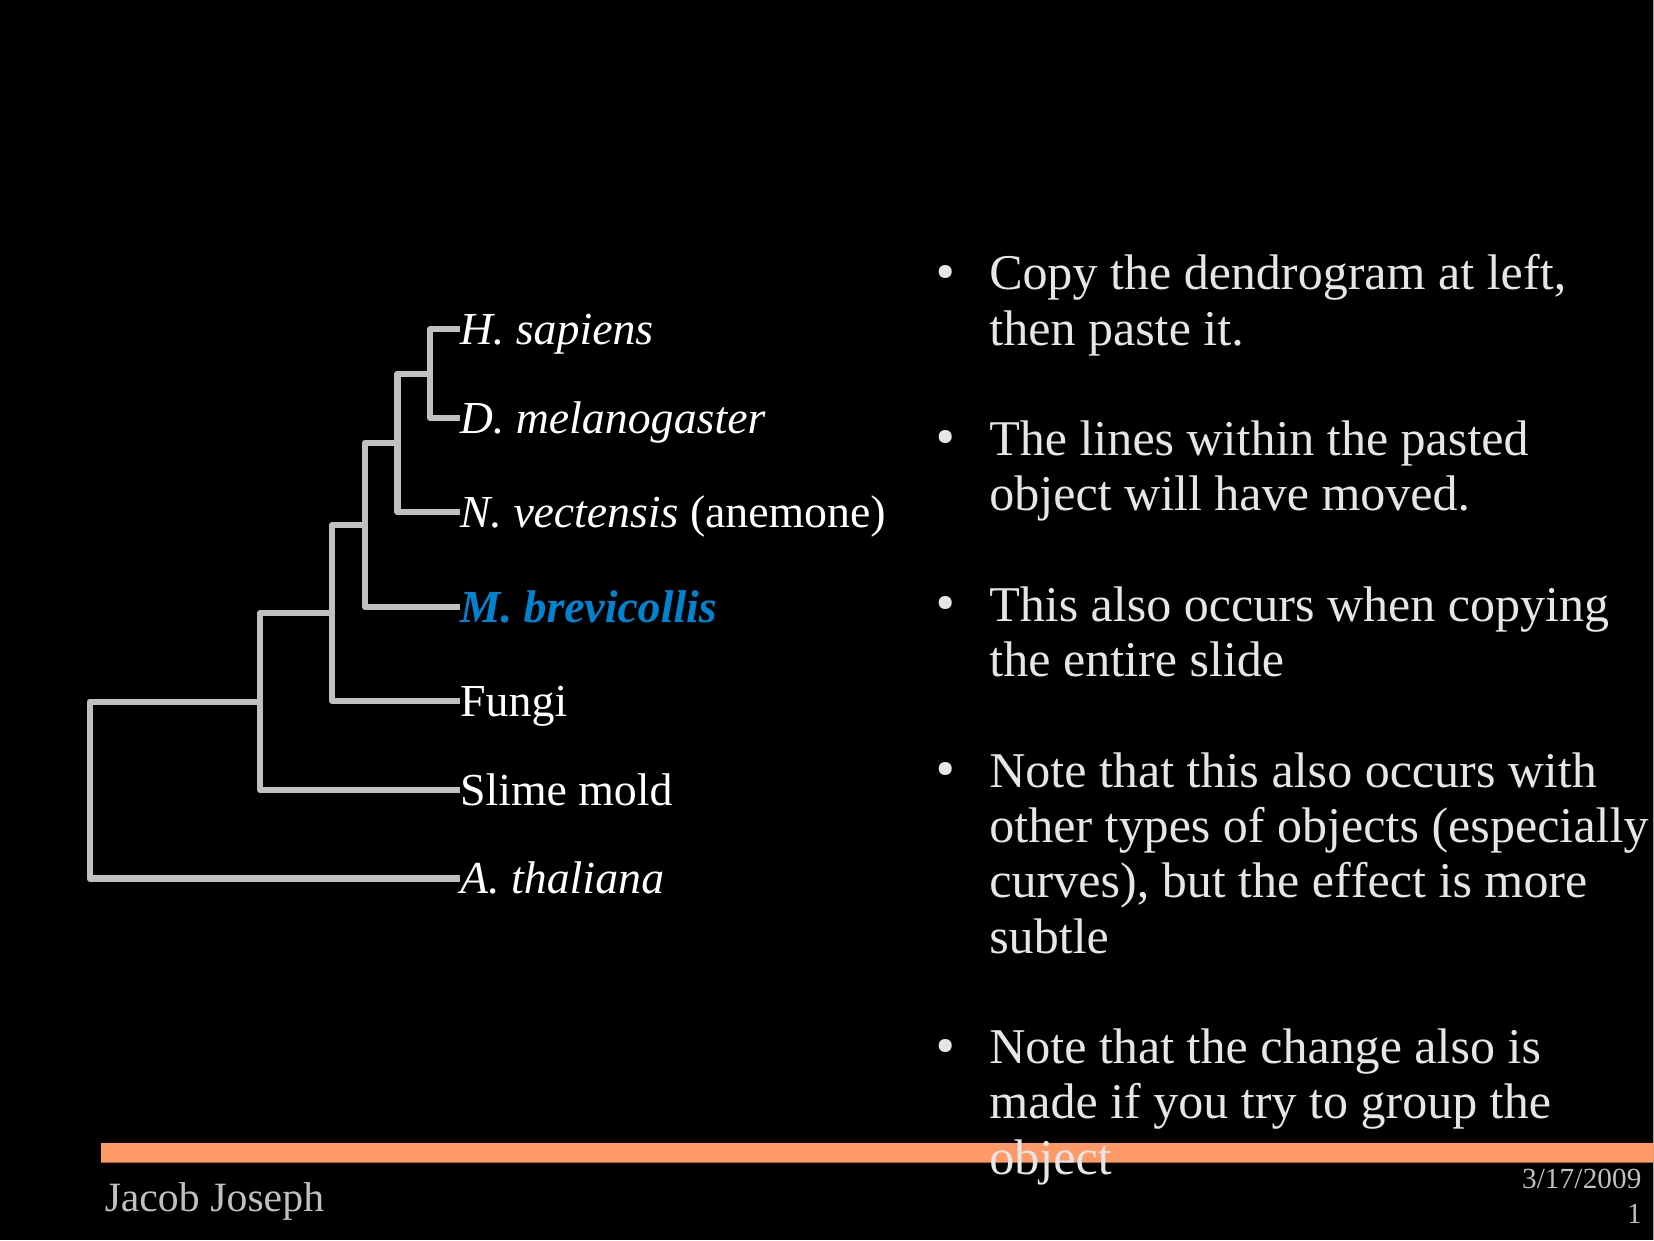

# Copy the dendrogram at left, then paste it.
The lines within the pasted object will have moved.
This also occurs when copying the entire slide
Note that this also occurs with other types of objects (especially curves), but the effect is more subtle
Note that the change also is made if you try to group the object
H. sapiens
D. melanogaster
N. vectensis (anemone)
M. brevicollis
Fungi
Slime mold
A. thaliana
3/17/2009
Jacob Joseph
1